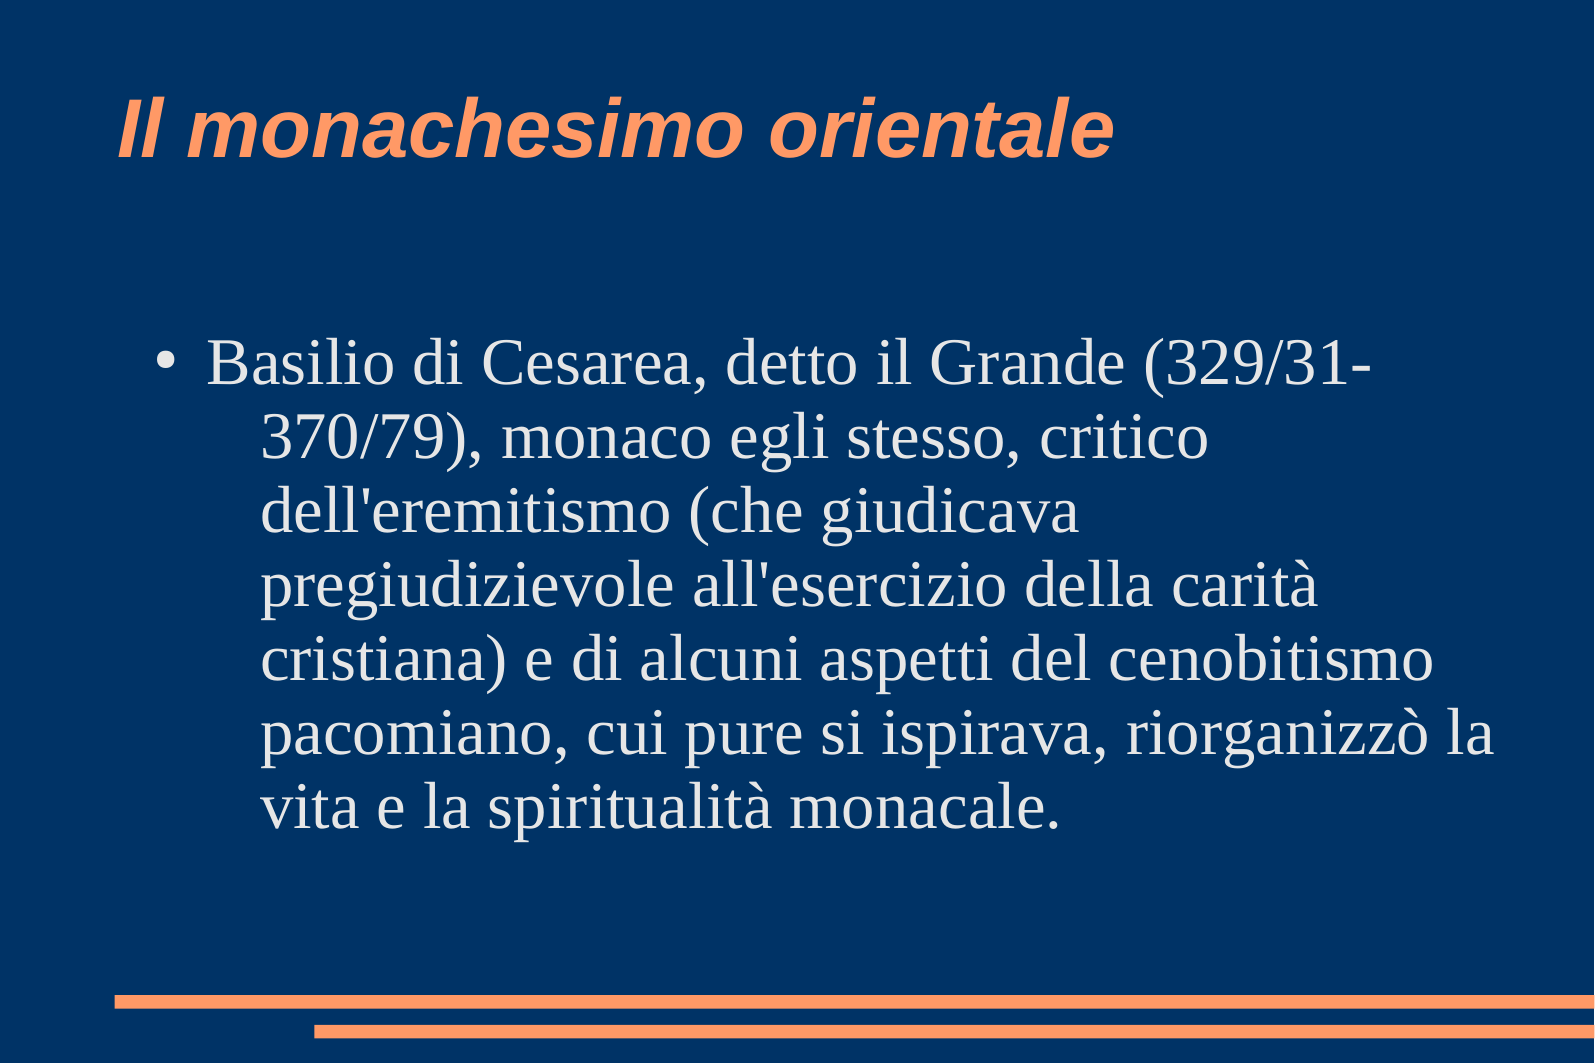

# Il monachesimo orientale
Basilio di Cesarea, detto il Grande (329/31-370/79), monaco egli stesso, critico dell'eremitismo (che giudicava pregiudizievole all'esercizio della carità cristiana) e di alcuni aspetti del cenobitismo pacomiano, cui pure si ispirava, riorganizzò la vita e la spiritualità monacale.